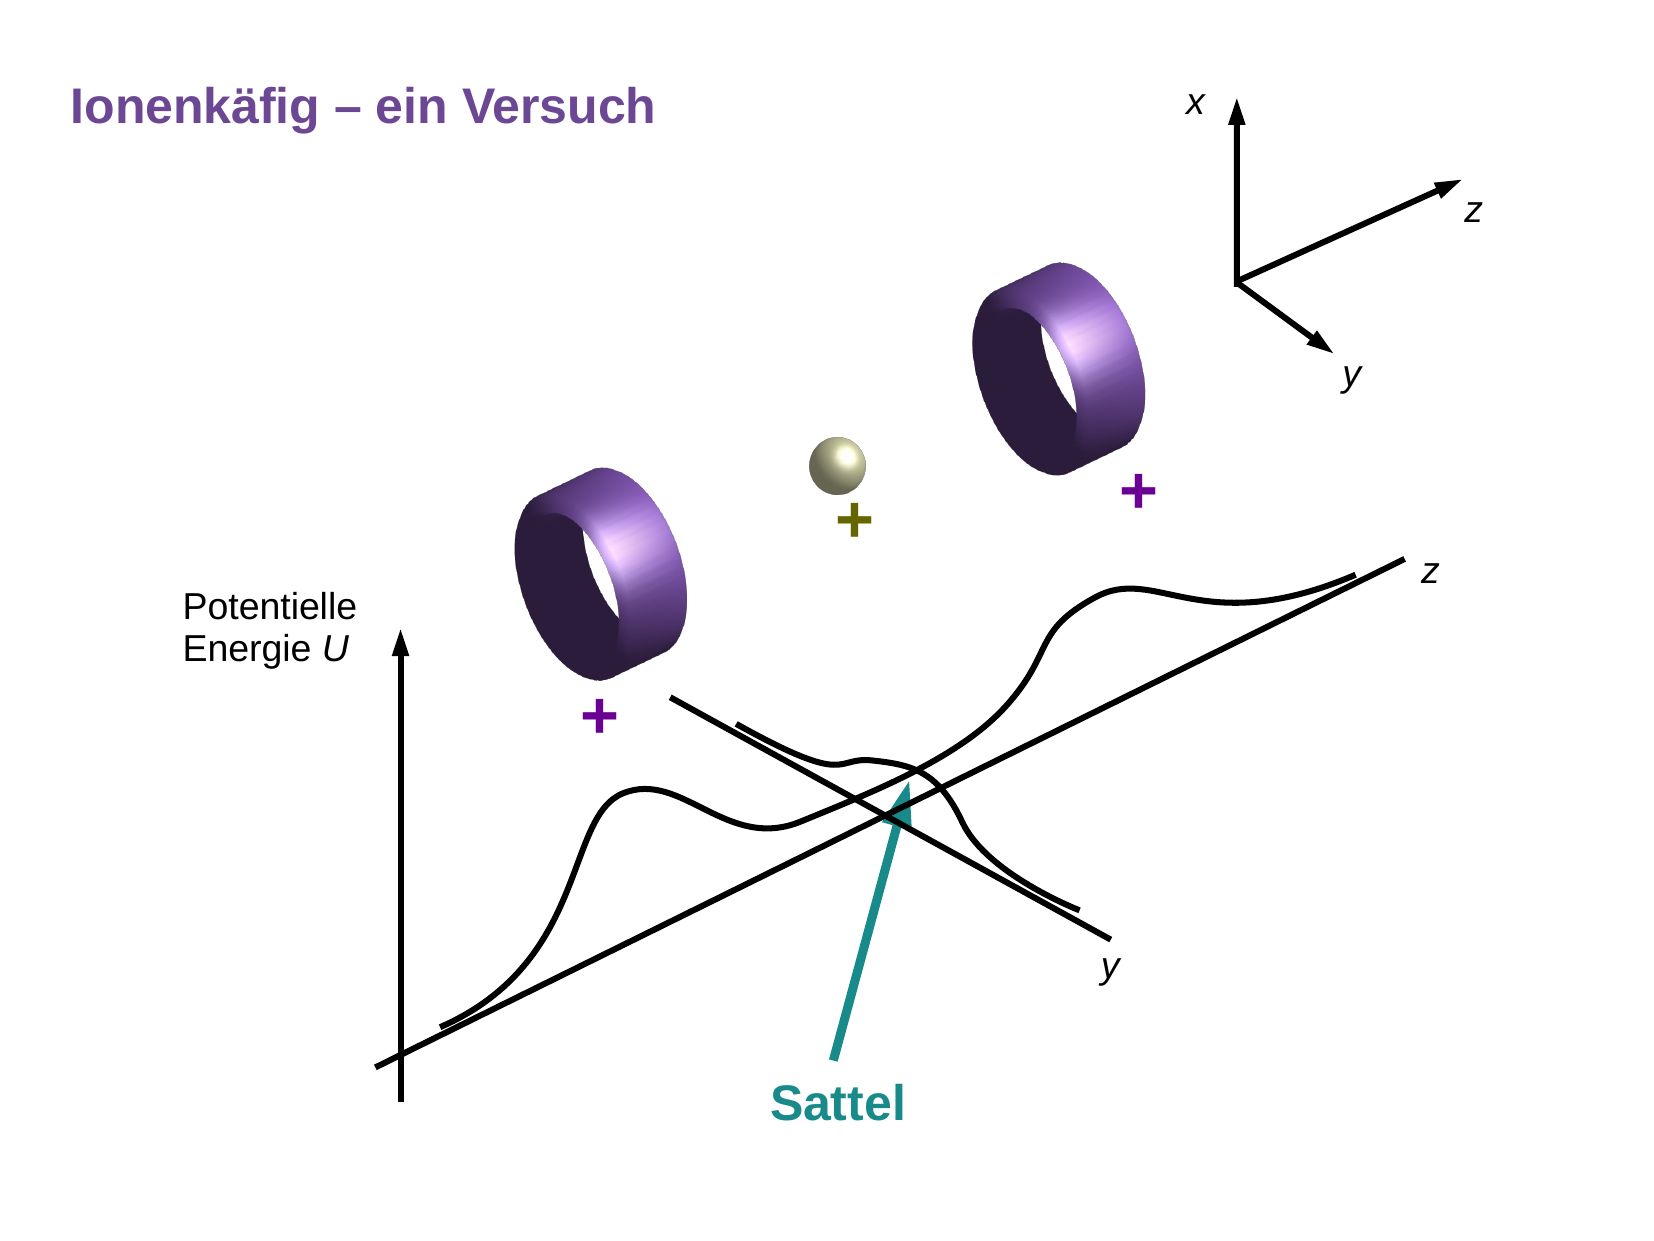

x
z
y
Ionenkäfig – ein Versuch
+
+
z
Potentielle
Energie U
y
+
Sattel